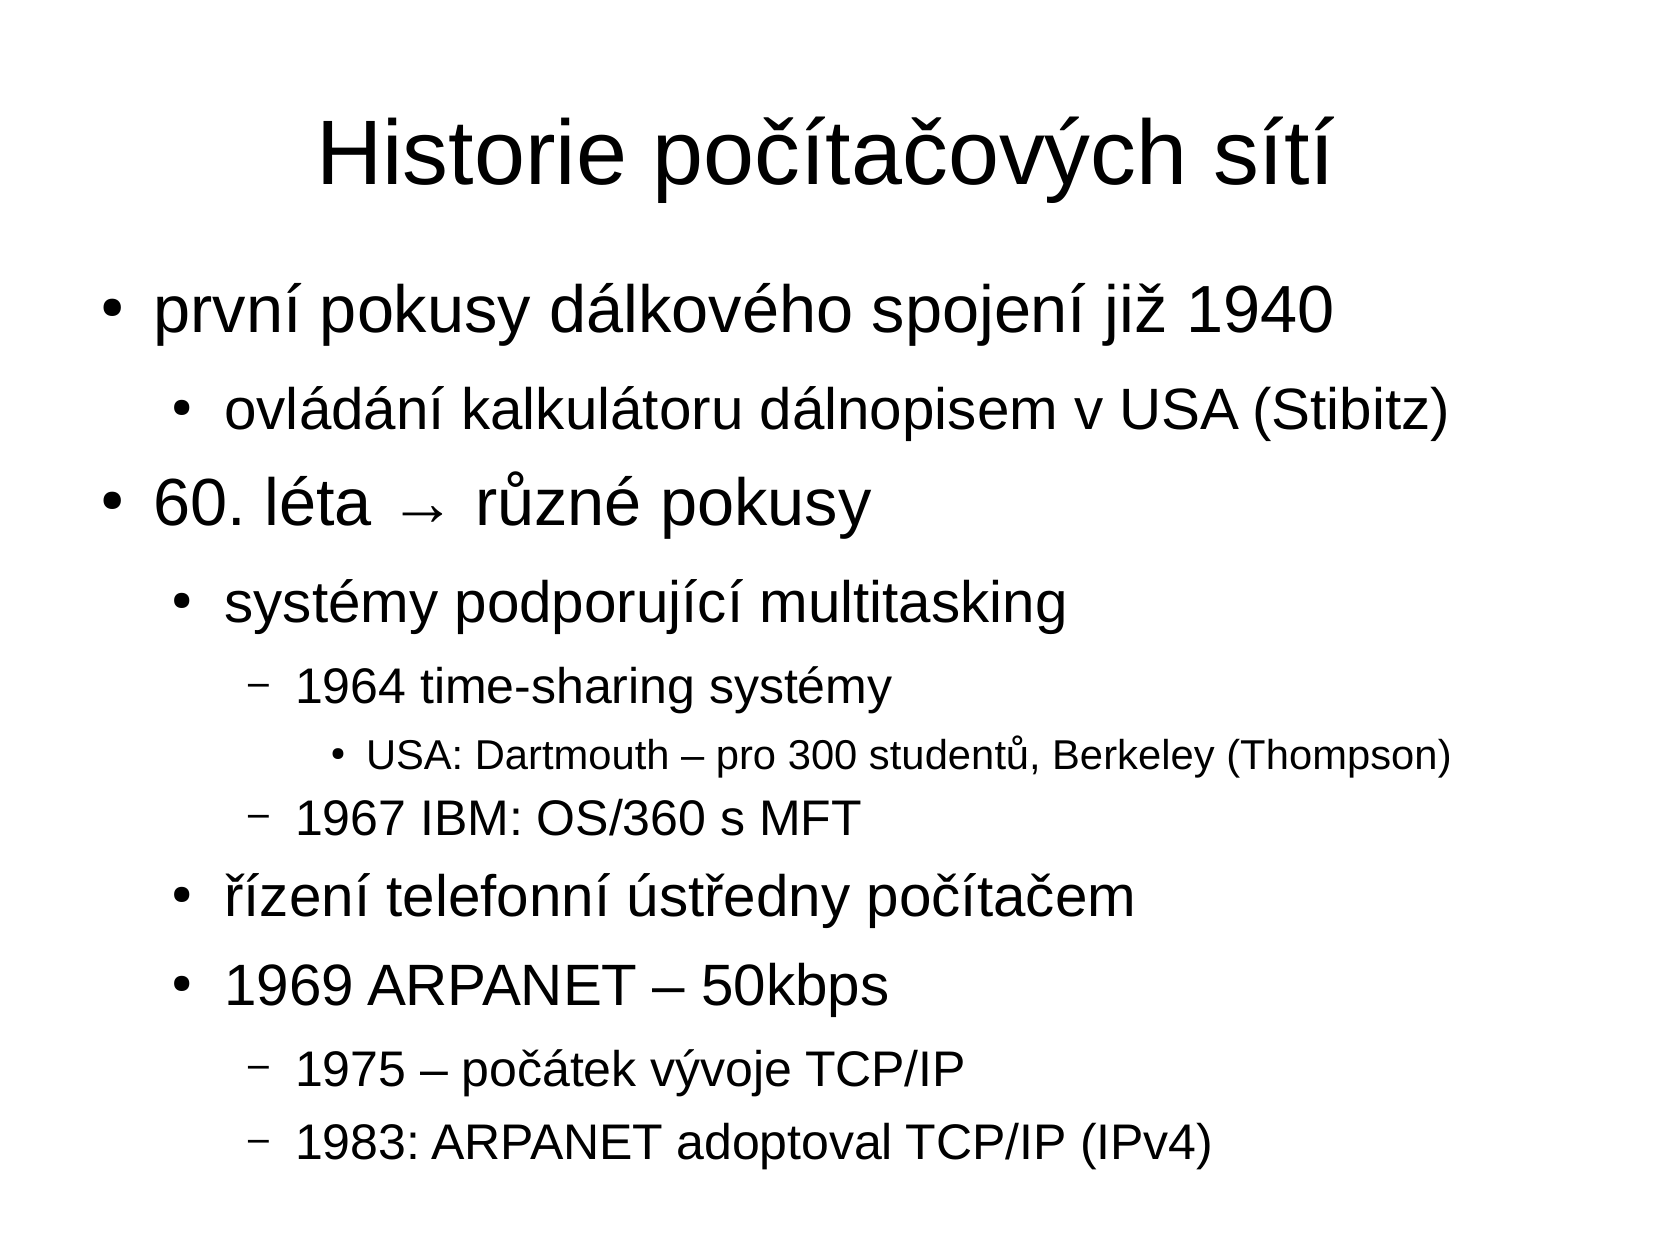

# Historie počítačových sítí
první pokusy dálkového spojení již 1940
ovládání kalkulátoru dálnopisem v USA (Stibitz)
60. léta → různé pokusy
systémy podporující multitasking
1964 time-sharing systémy
USA: Dartmouth – pro 300 studentů, Berkeley (Thompson)
1967 IBM: OS/360 s MFT
řízení telefonní ústředny počítačem
1969 ARPANET – 50kbps
1975 – počátek vývoje TCP/IP
1983: ARPANET adoptoval TCP/IP (IPv4)